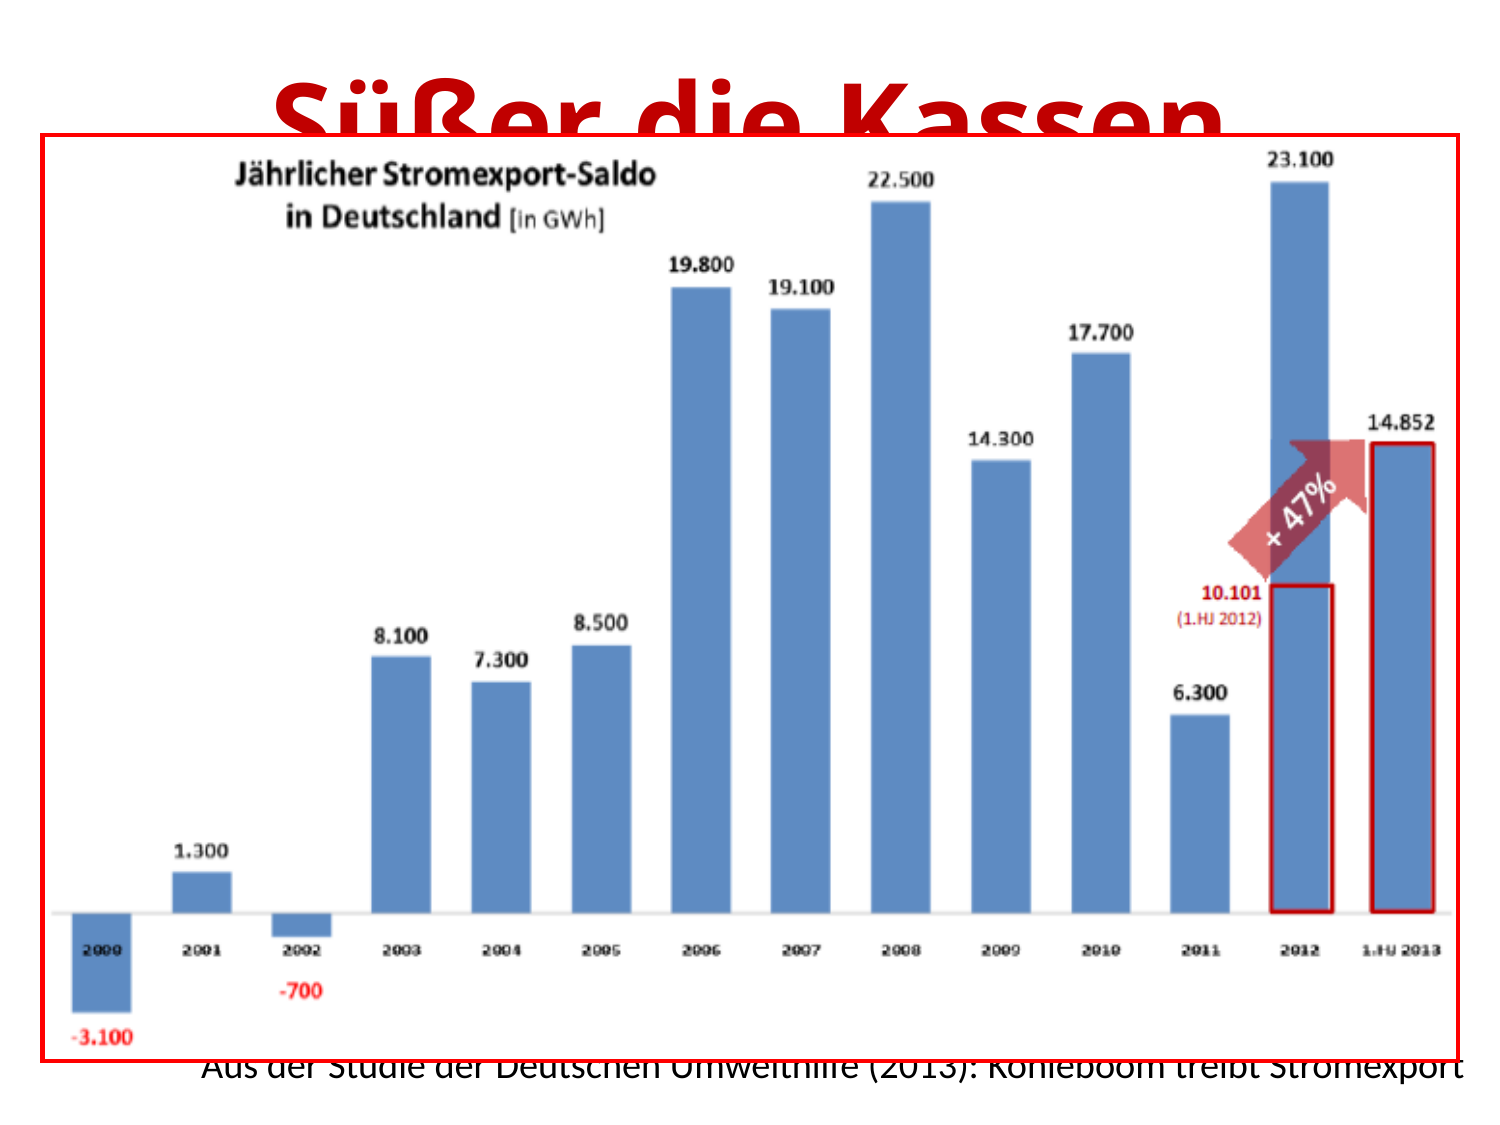

# Süßer die Kassen nie klingeln …
Vertrag mit der Landesregierung (1994):
Das unverändert gültige Vertragswerk sieht vor, die vorhandenen Braunkohlenkraftwerke im Sinne des Klimaschutzes schrittweise etwa bis 2030 durch neue Anlagen zu ersetzen.
Eine 1994 festgelegte Bedingung gilt bis heute für die Kraftwerkserneuerung: Die jeweiligen Projekte müssen wirtschaftlich sein.
Quelle: RWE-Internetseite
RWE 2012: 6,4 Mrd. € "betriebliches Ergebnis" ("nachhaltiger Gewinn": 2,5 Mrd. €)
Gehalt des damaligen RWE-Vorstandschefs Großmann in 2011: ca. 10 Mio. € (= 33x soviel wie die Bundeskanzlerin)
			 Quelle: Energiedepesche, 2/2013 (S. 38)
Und immer mehr Stromexport …
Aus der Studie der Deutschen Umwelthilfe (2013): Kohleboom treibt Stromexport